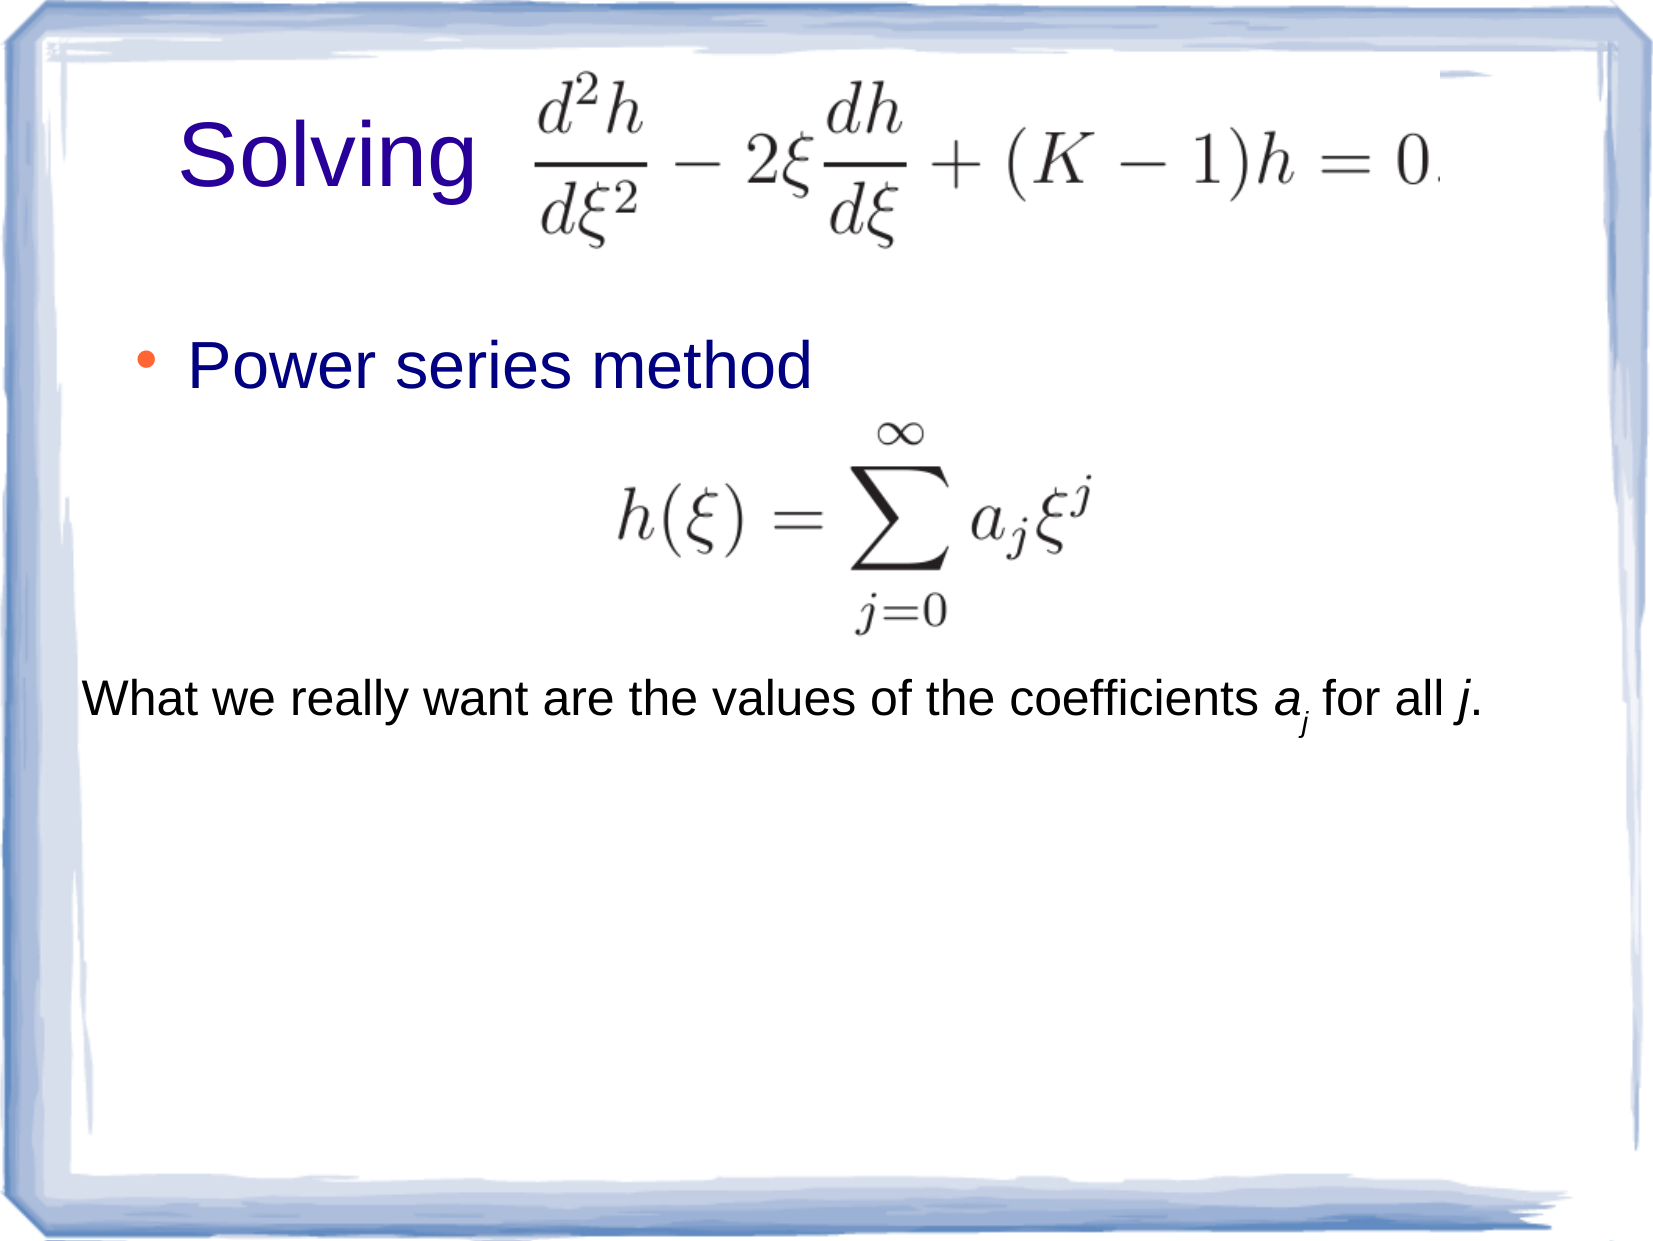

# Solving
Power series method
What we really want are the values of the coefficients aj for all j.